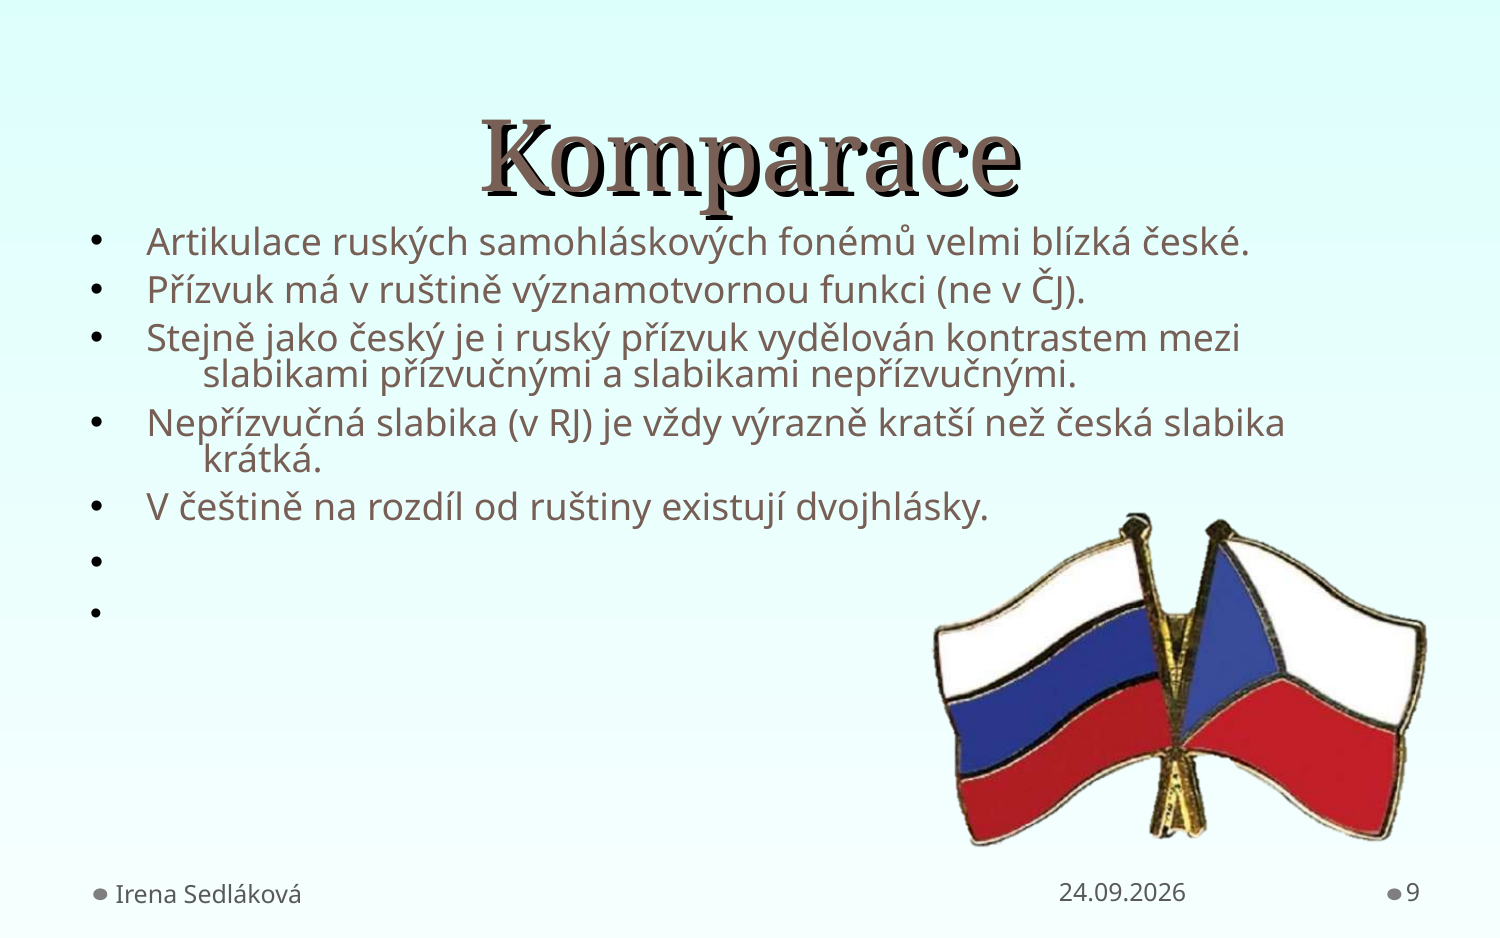

# Komparace
Artikulace ruských samohláskových fonémů velmi blízká české.
Přízvuk má v ruštině významotvornou funkci (ne v ČJ).
Stejně jako český je i ruský přízvuk vydělován kontrastem mezi slabikami přízvučnými a slabikami nepřízvučnými.
Nepřízvučná slabika (v RJ) je vždy výrazně kratší než česká slabika krátká.
V češtině na rozdíl od ruštiny existují dvojhlásky.
Irena Sedláková